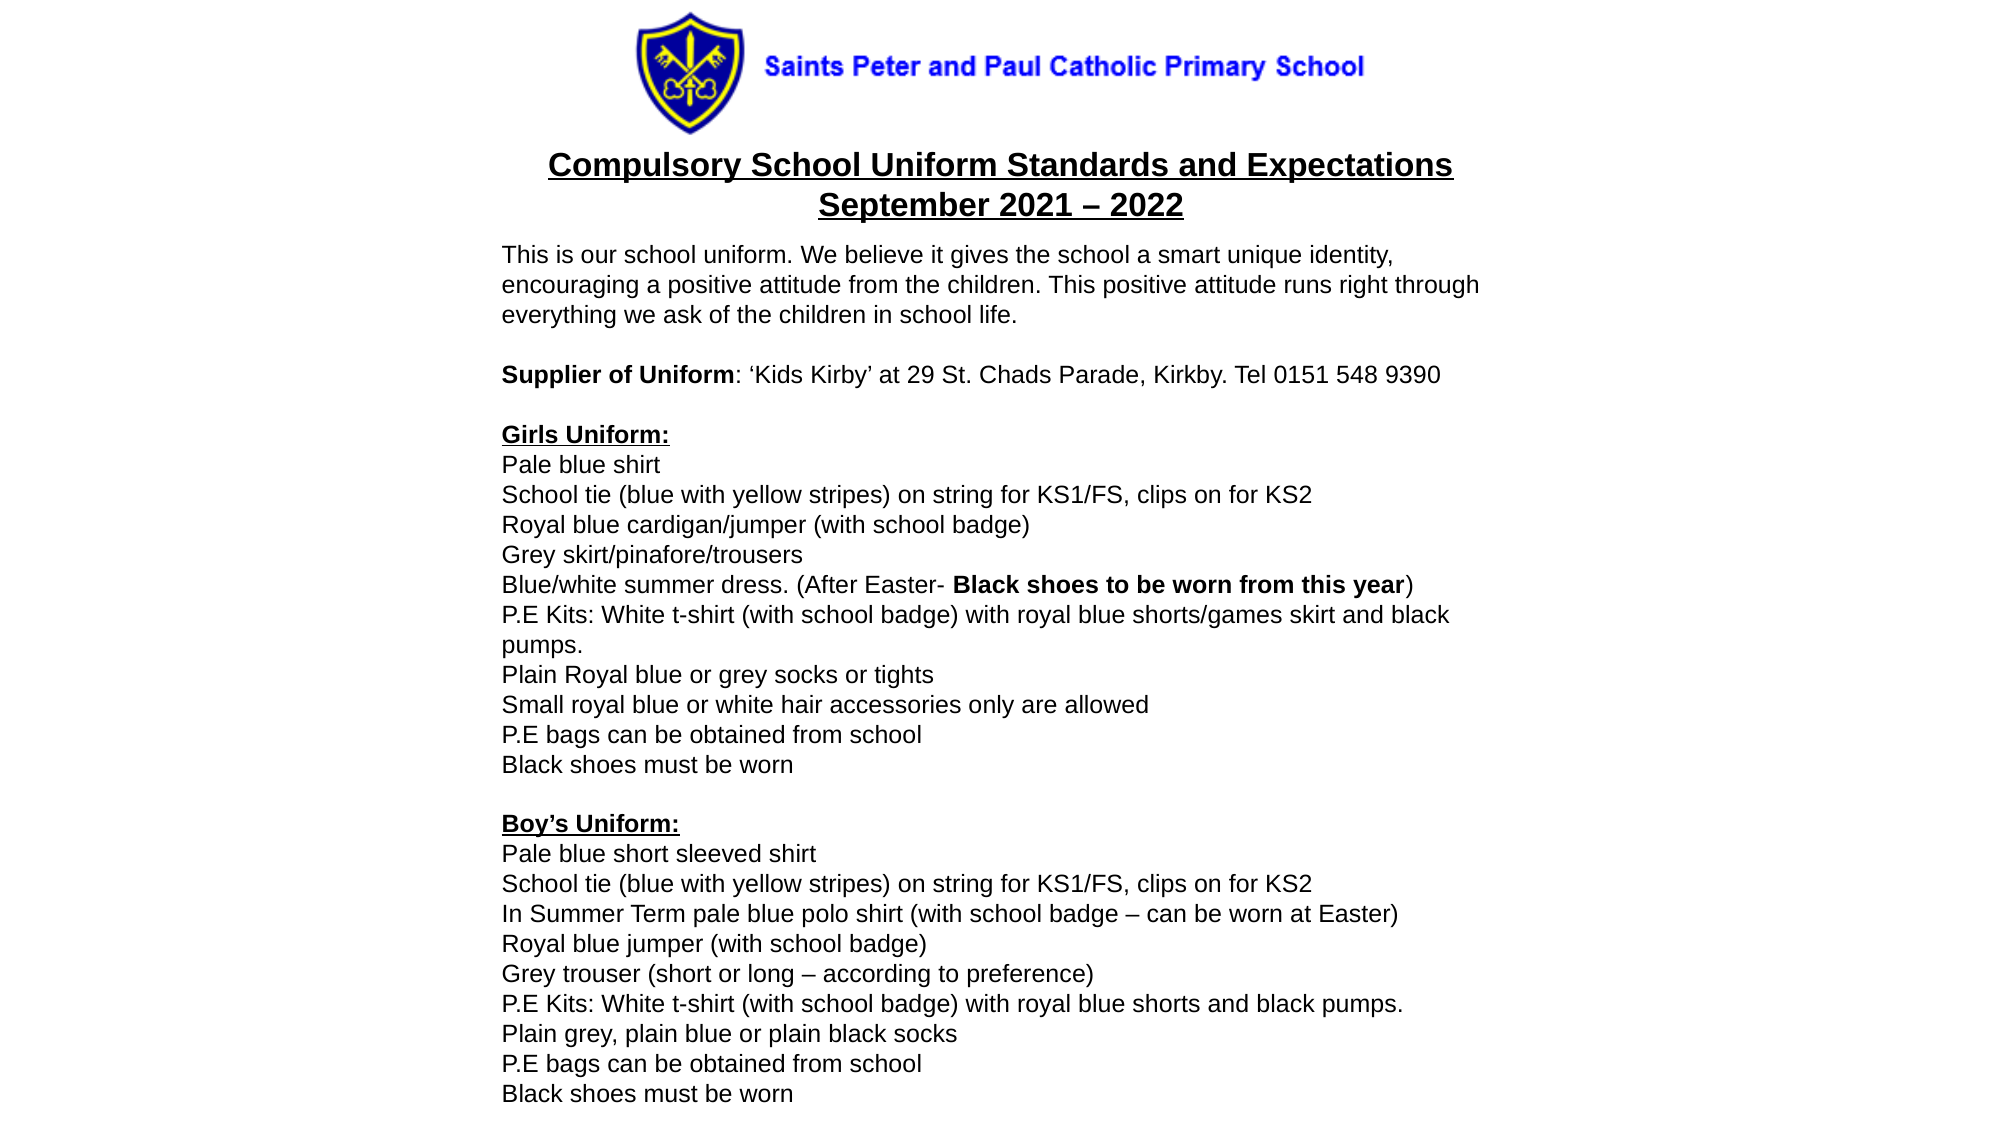

Compulsory School Uniform Standards and Expectations
September 2021 – 2022
This is our school uniform. We believe it gives the school a smart unique identity, encouraging a positive attitude from the children. This positive attitude runs right through everything we ask of the children in school life.
Supplier of Uniform: ‘Kids Kirby’ at 29 St. Chads Parade, Kirkby. Tel 0151 548 9390
Girls Uniform:
Pale blue shirt
School tie (blue with yellow stripes) on string for KS1/FS, clips on for KS2
Royal blue cardigan/jumper (with school badge)
Grey skirt/pinafore/trousers
Blue/white summer dress. (After Easter- Black shoes to be worn from this year)
P.E Kits: White t-shirt (with school badge) with royal blue shorts/games skirt and black pumps.
Plain Royal blue or grey socks or tights
Small royal blue or white hair accessories only are allowed
P.E bags can be obtained from school
Black shoes must be worn
Boy’s Uniform:
Pale blue short sleeved shirt
School tie (blue with yellow stripes) on string for KS1/FS, clips on for KS2
In Summer Term pale blue polo shirt (with school badge – can be worn at Easter)
Royal blue jumper (with school badge)
Grey trouser (short or long – according to preference)
P.E Kits: White t-shirt (with school badge) with royal blue shorts and black pumps.
Plain grey, plain blue or plain black socks
P.E bags can be obtained from school
Black shoes must be worn